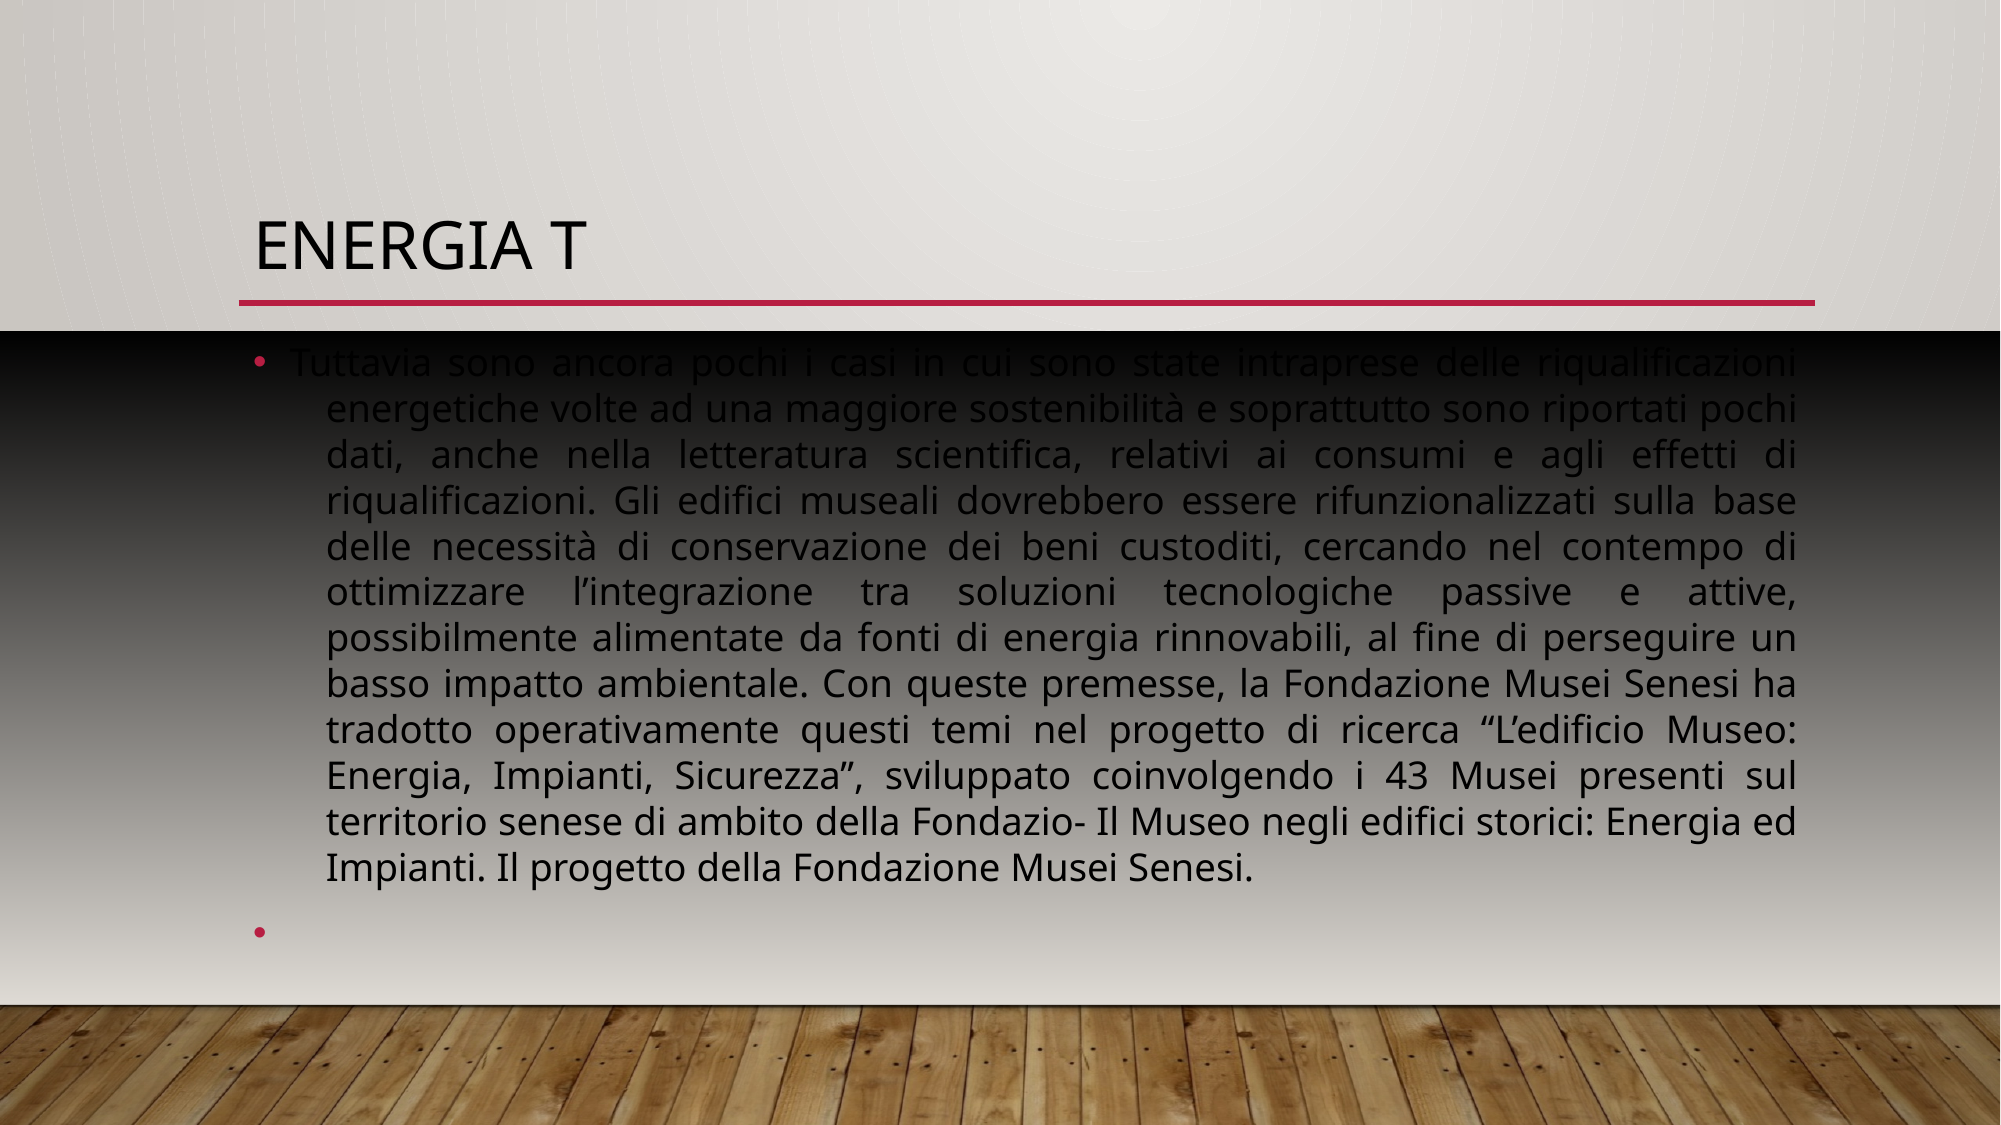

# energia T
Tuttavia sono ancora pochi i casi in cui sono state intraprese delle riqualificazioni energetiche volte ad una maggiore sostenibilità e soprattutto sono riportati pochi dati, anche nella letteratura scientifica, relativi ai consumi e agli effetti di riqualificazioni. Gli edifici museali dovrebbero essere rifunzionalizzati sulla base delle necessità di conservazione dei beni custoditi, cercando nel contempo di ottimizzare l’integrazione tra soluzioni tecnologiche passive e attive, possibilmente alimentate da fonti di energia rinnovabili, al fine di perseguire un basso impatto ambientale. Con queste premesse, la Fondazione Musei Senesi ha tradotto operativamente questi temi nel progetto di ricerca “L’edificio Museo: Energia, Impianti, Sicurezza”, sviluppato coinvolgendo i 43 Musei presenti sul territorio senese di ambito della Fondazio- Il Museo negli edifici storici: Energia ed Impianti. Il progetto della Fondazione Musei Senesi.